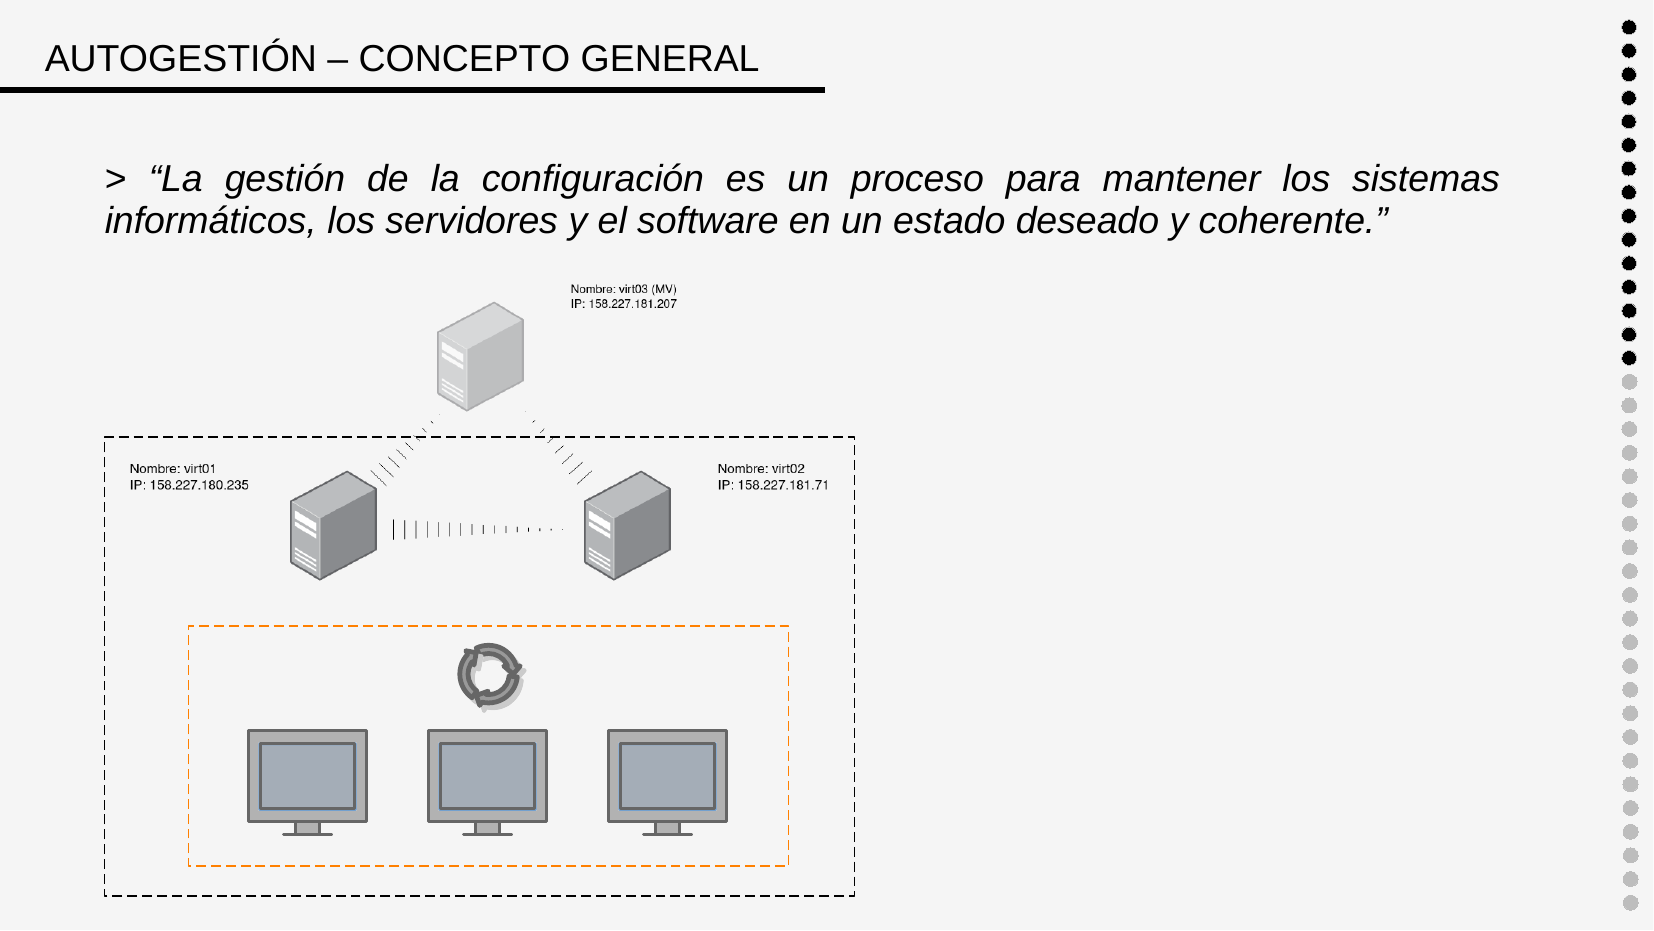

AUTOGESTIÓN – CONCEPTO GENERAL
> “La gestión de la configuración es un proceso para mantener los sistemas informáticos, los servidores y el software en un estado deseado y coherente.”